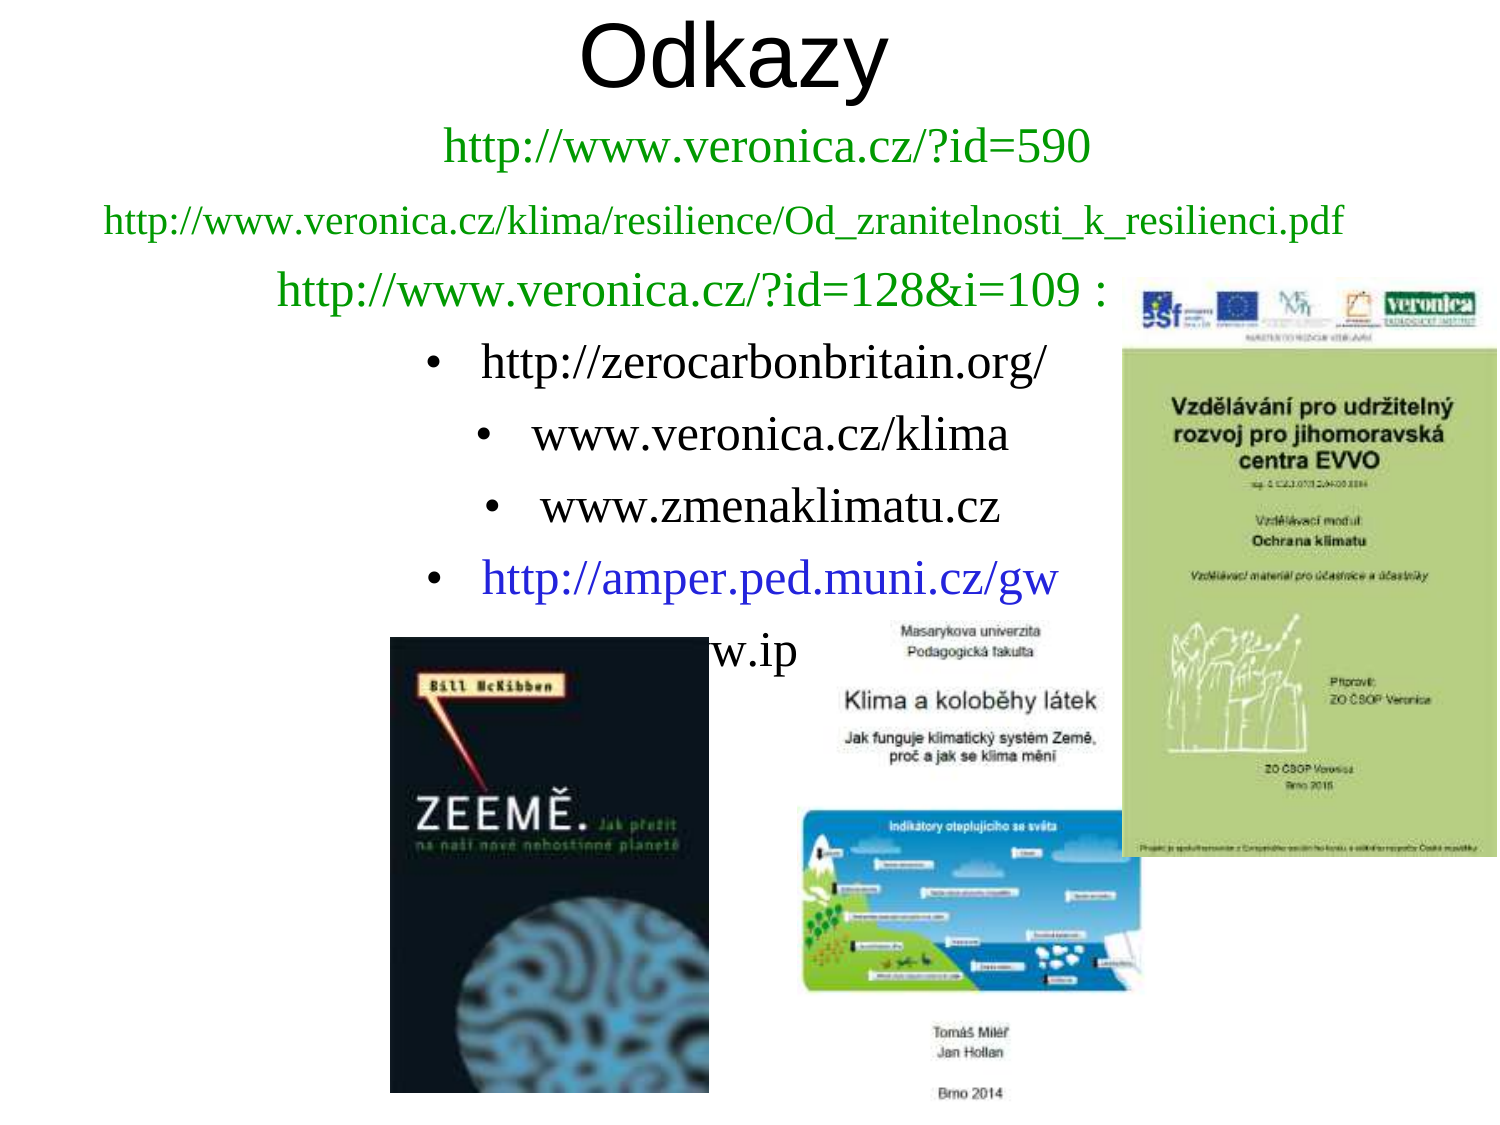

# Odkazy
 http://www.veronica.cz/?id=590
http://www.veronica.cz/klima/resilience/Od_zranitelnosti_k_resilienci.pdf
 http://www.veronica.cz/?id=128&i=109 :
http://zerocarbonbritain.org/
www.veronica.cz/klima
www.zmenaklimatu.cz
http://amper.ped.muni.cz/gw
www.ipcc.ch